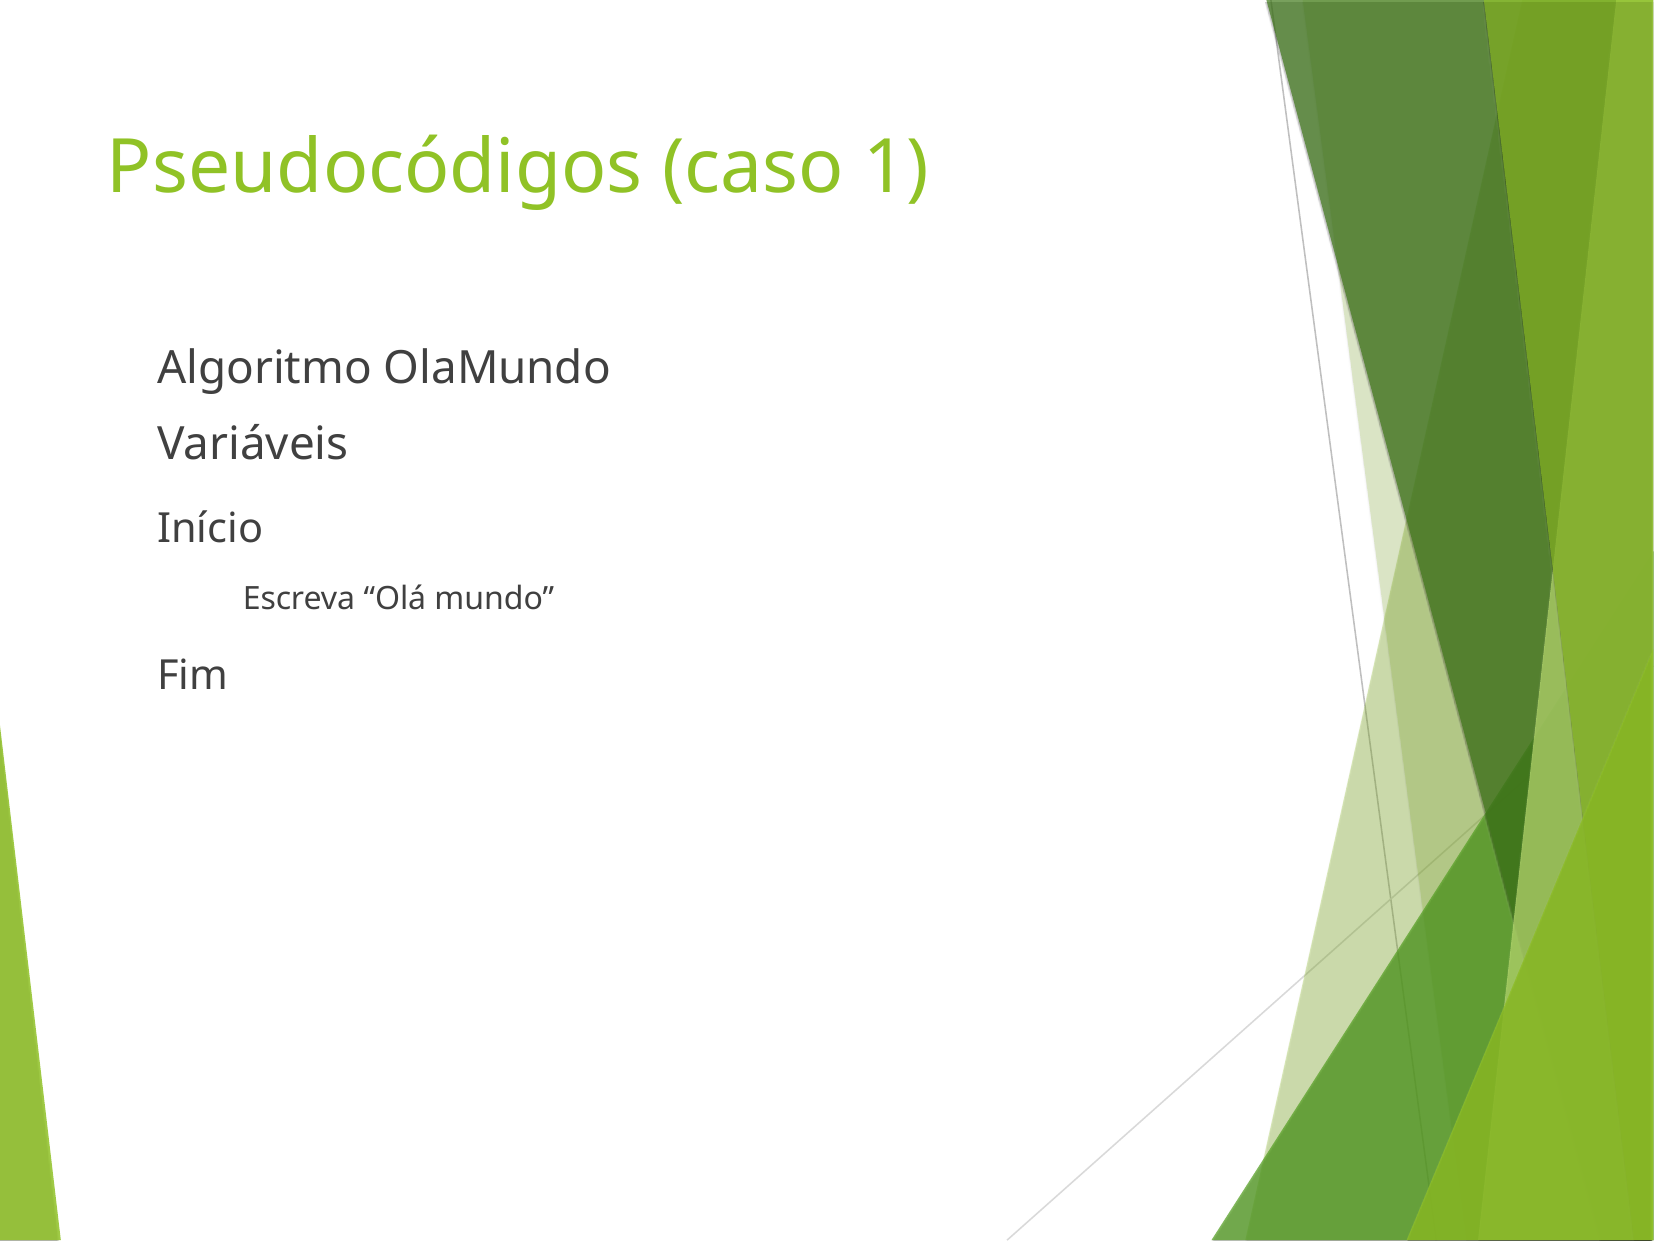

# Pseudocódigos (caso 1)
Algoritmo OlaMundo
Variáveis
Início
Escreva “Olá mundo”
Fim